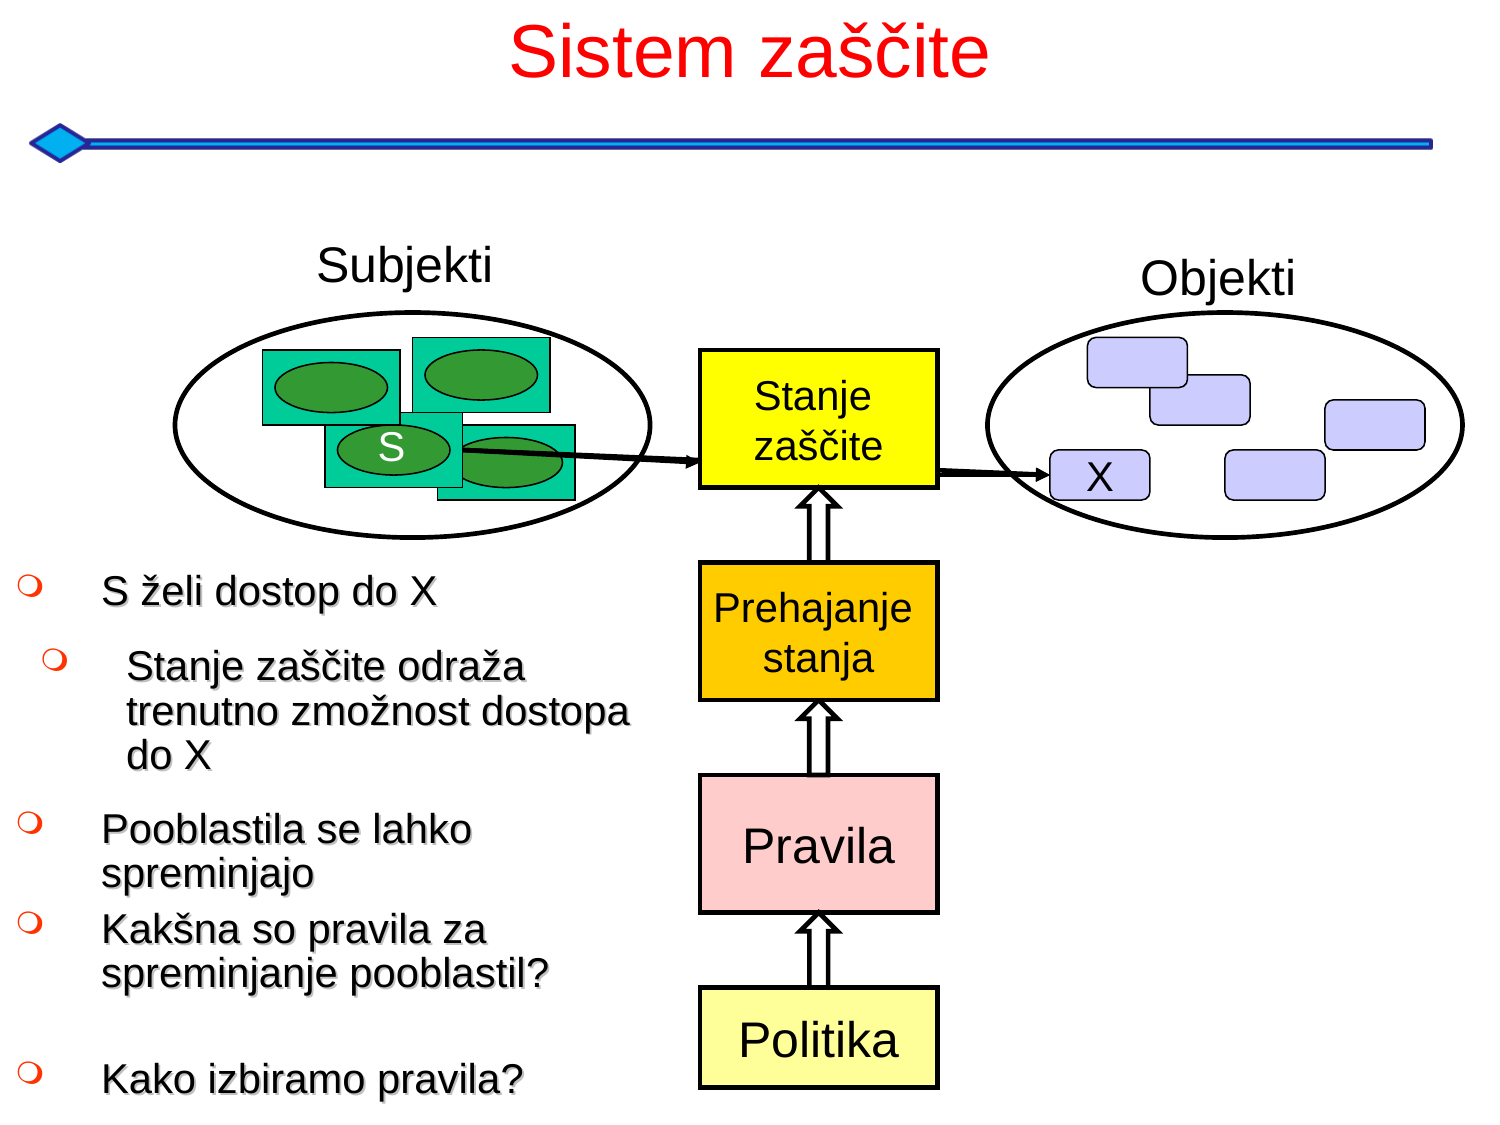

# Sistem zaščite
Subjekti
Objekti
X
Stanje
zaščite
a
S
Prehajanje
stanja
S želi dostop do X
Stanje zaščite odraža trenutno zmožnost dostopa do X
Pravila
Pooblastila se lahko spreminjajo
Kakšna so pravila za spreminjanje pooblastil?
Politika
Kako izbiramo pravila?